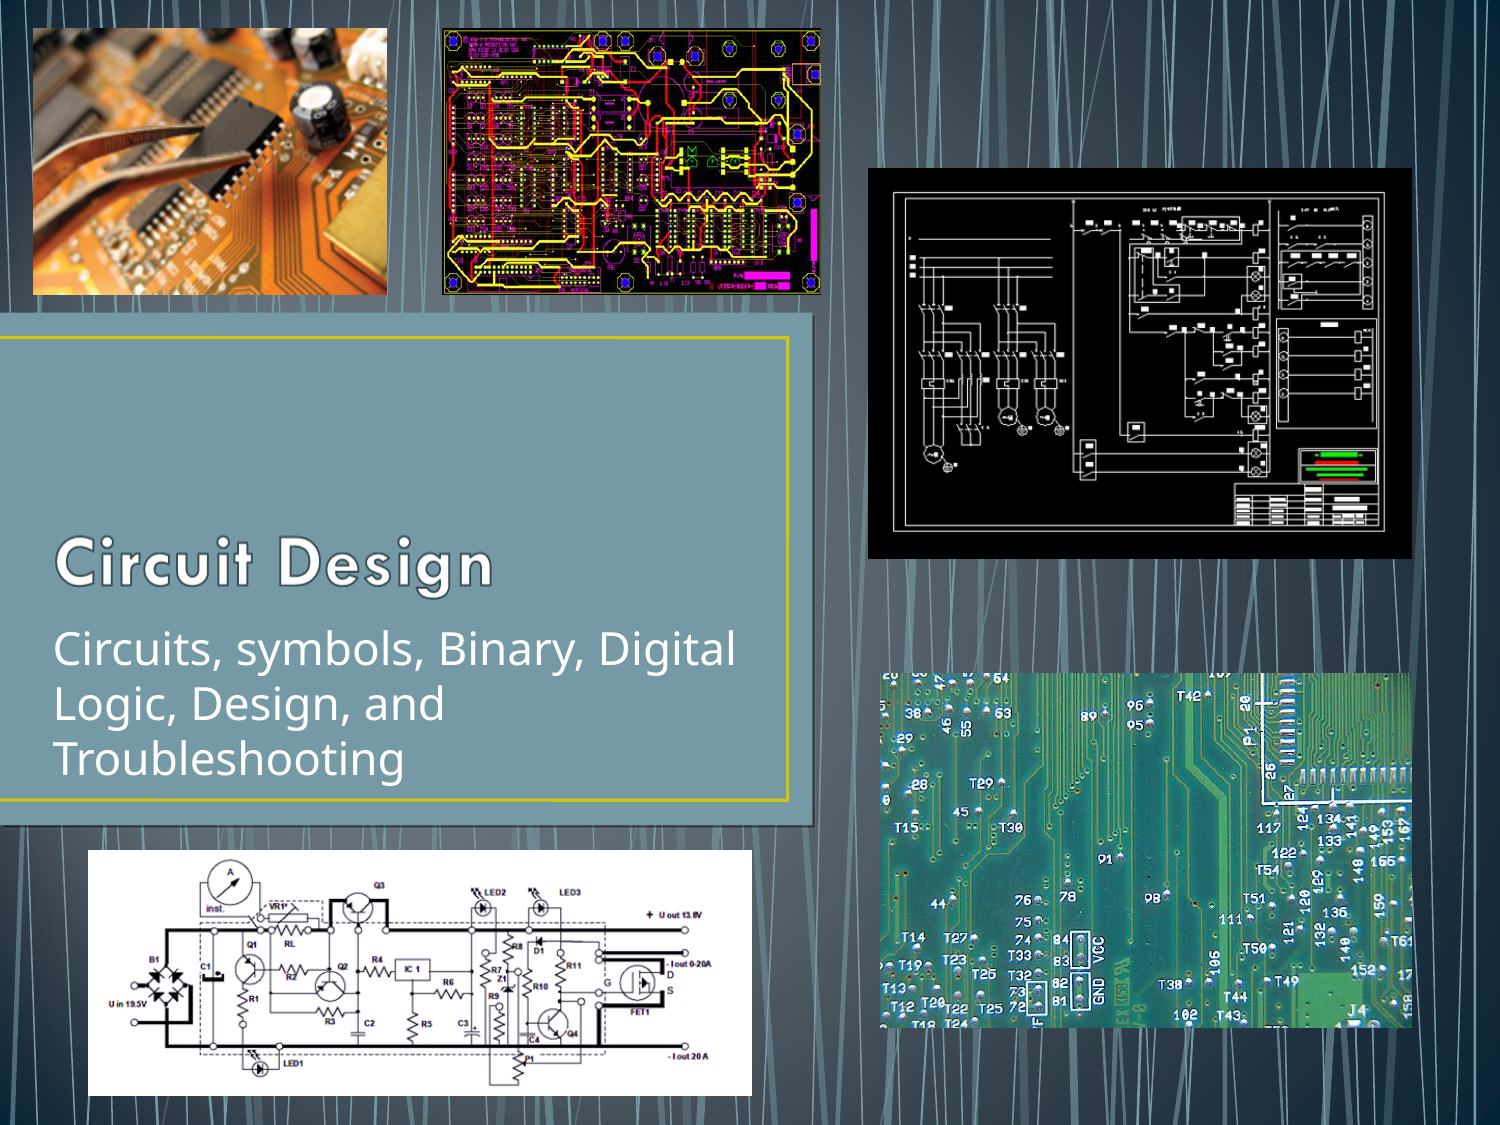

Circuits, symbols, Binary, Digital Logic, Design, and Troubleshooting